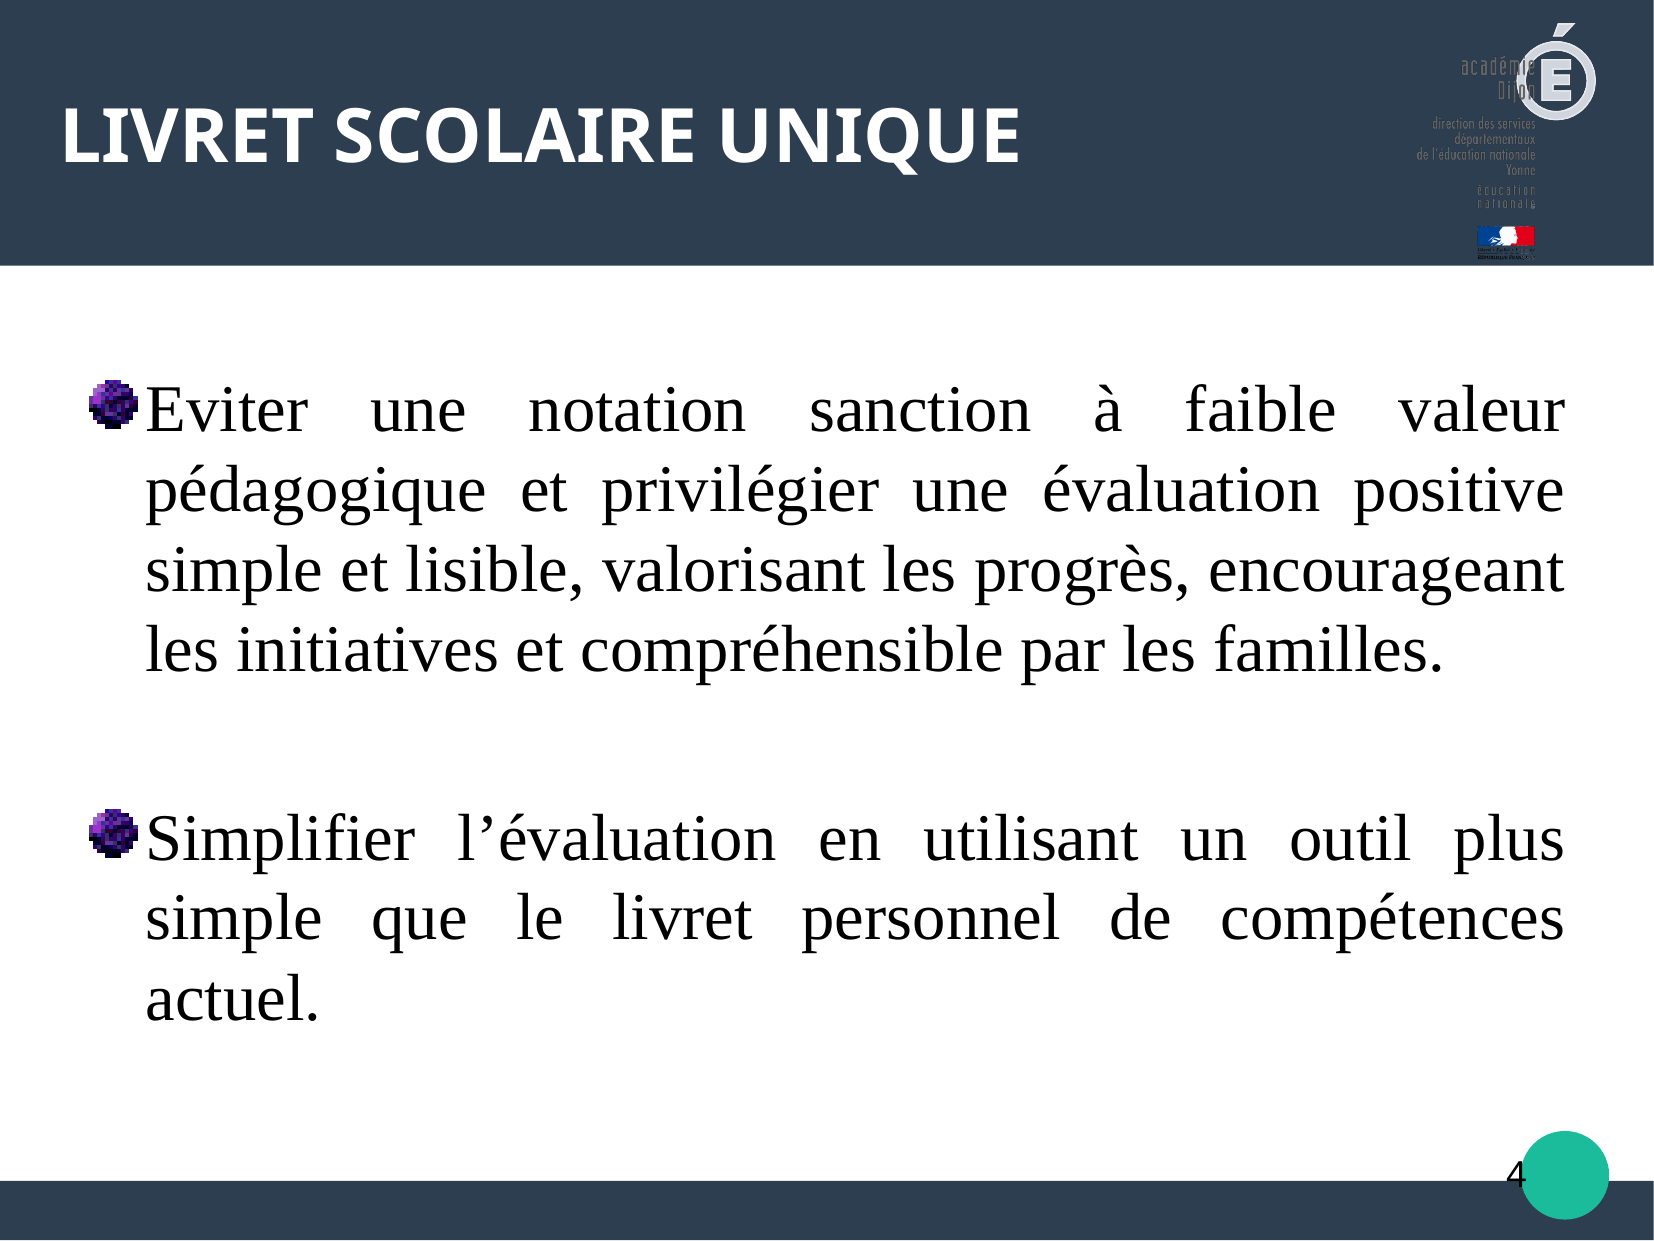

# LIVRET SCOLAIRE UNIQUE
Eviter une notation sanction à faible valeur pédagogique et privilégier une évaluation positive simple et lisible, valorisant les progrès, encourageant les initiatives et compréhensible par les familles.
Simplifier l’évaluation en utilisant un outil plus simple que le livret personnel de compétences actuel.
4